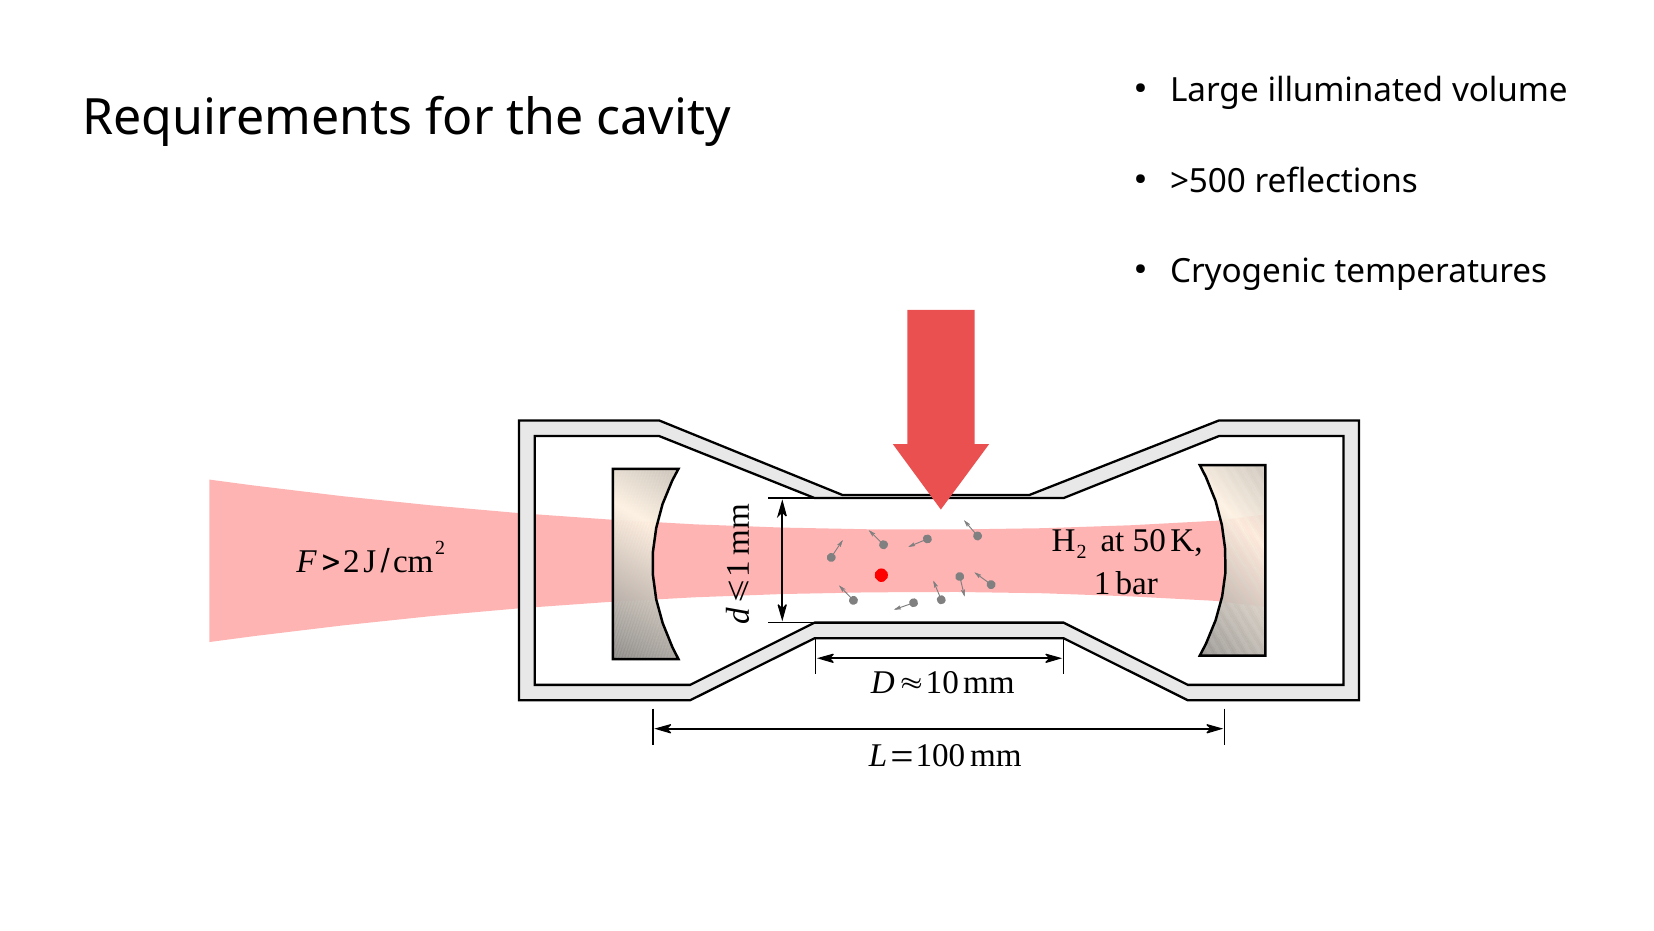

# Requirements for the cavity
Large illuminated volume
>500 reflections
Cryogenic temperatures